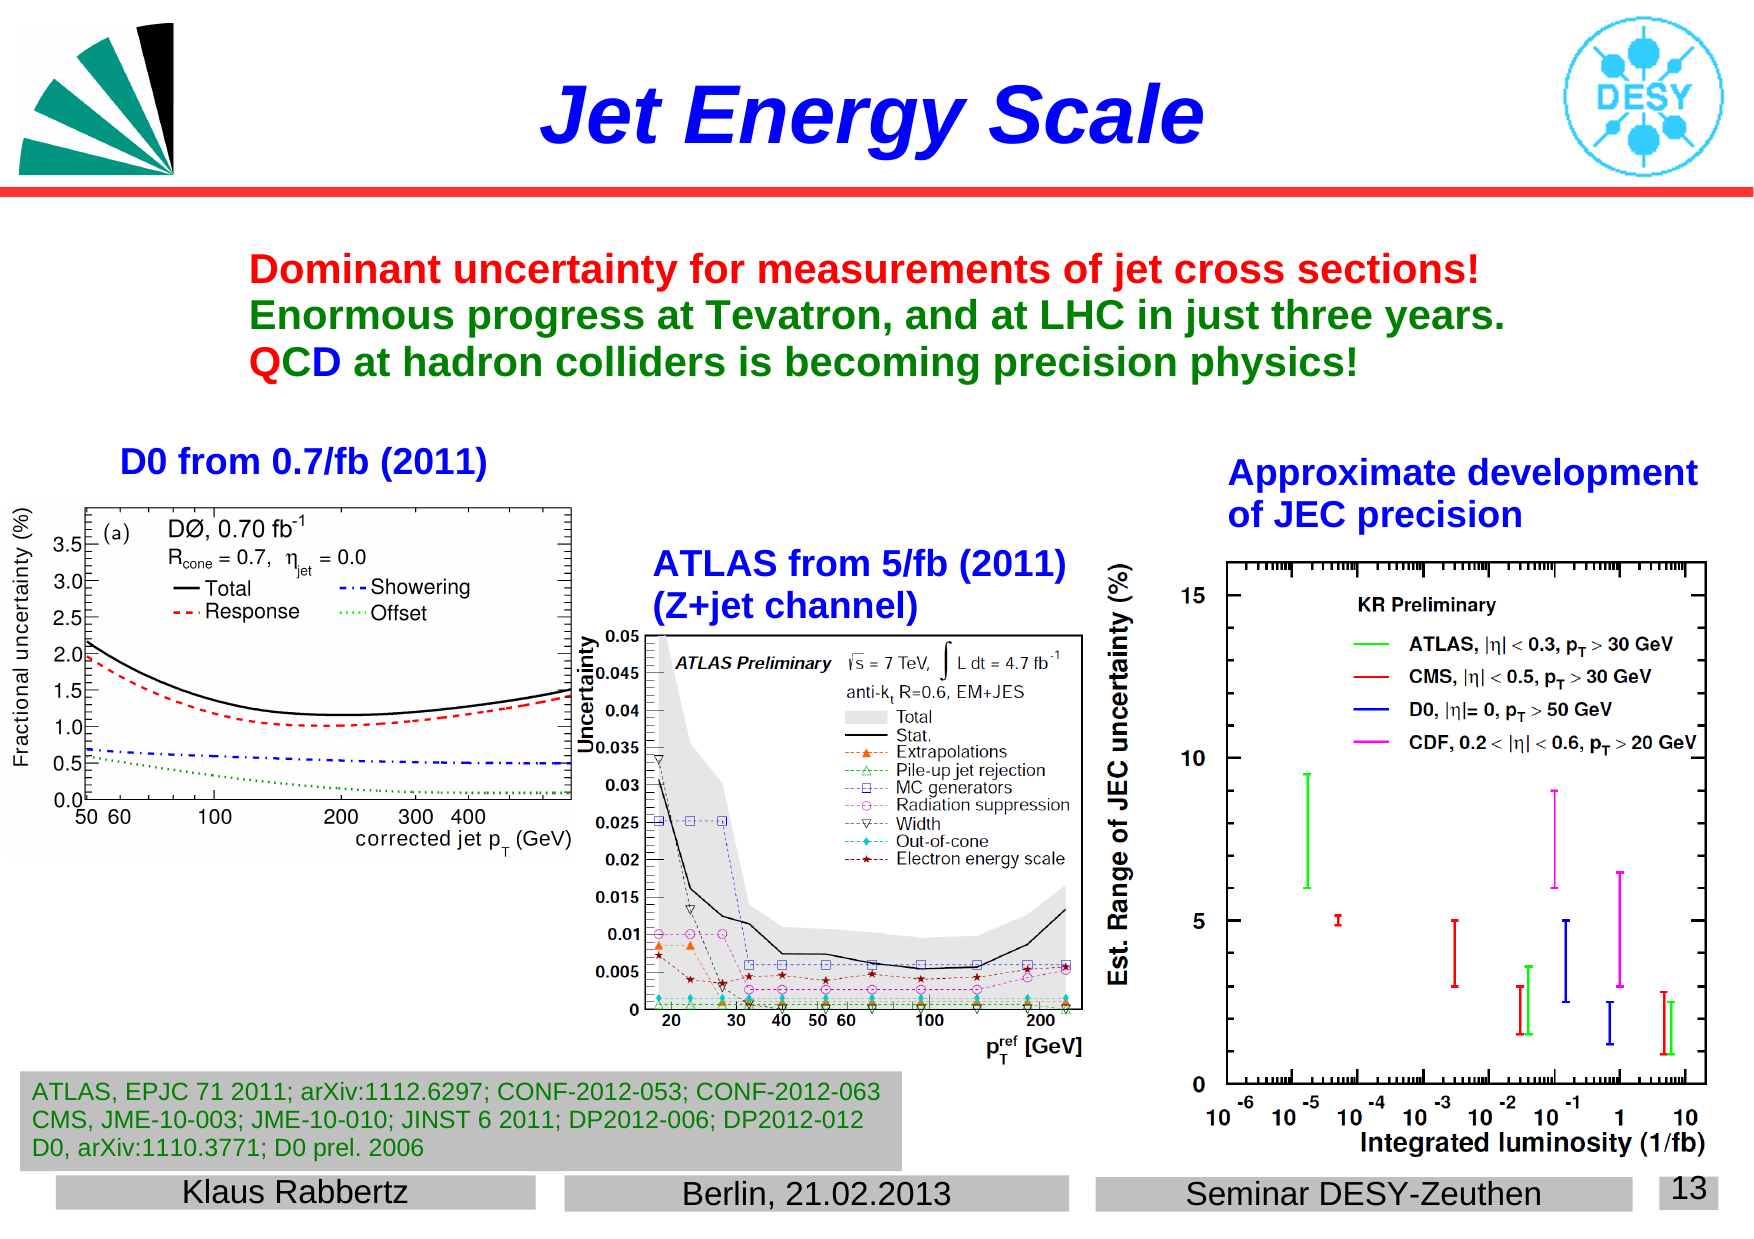

# Jet Energy Scale
Dominant uncertainty for measurements of jet cross sections!
Enormous progress at Tevatron, and at LHC in just three years.
QCD at hadron colliders is becoming precision physics!
D0 from 0.7/fb (2011)
Approximate development
of JEC precision
ATLAS from 5/fb (2011)
(Z+jet channel)
ATLAS, EPJC 71 2011; arXiv:1112.6297; CONF-2012-053; CONF-2012-063
CMS, JME-10-003; JME-10-010; JINST 6 2011; DP2012-006; DP2012-012
D0, arXiv:1110.3771; D0 prel. 2006